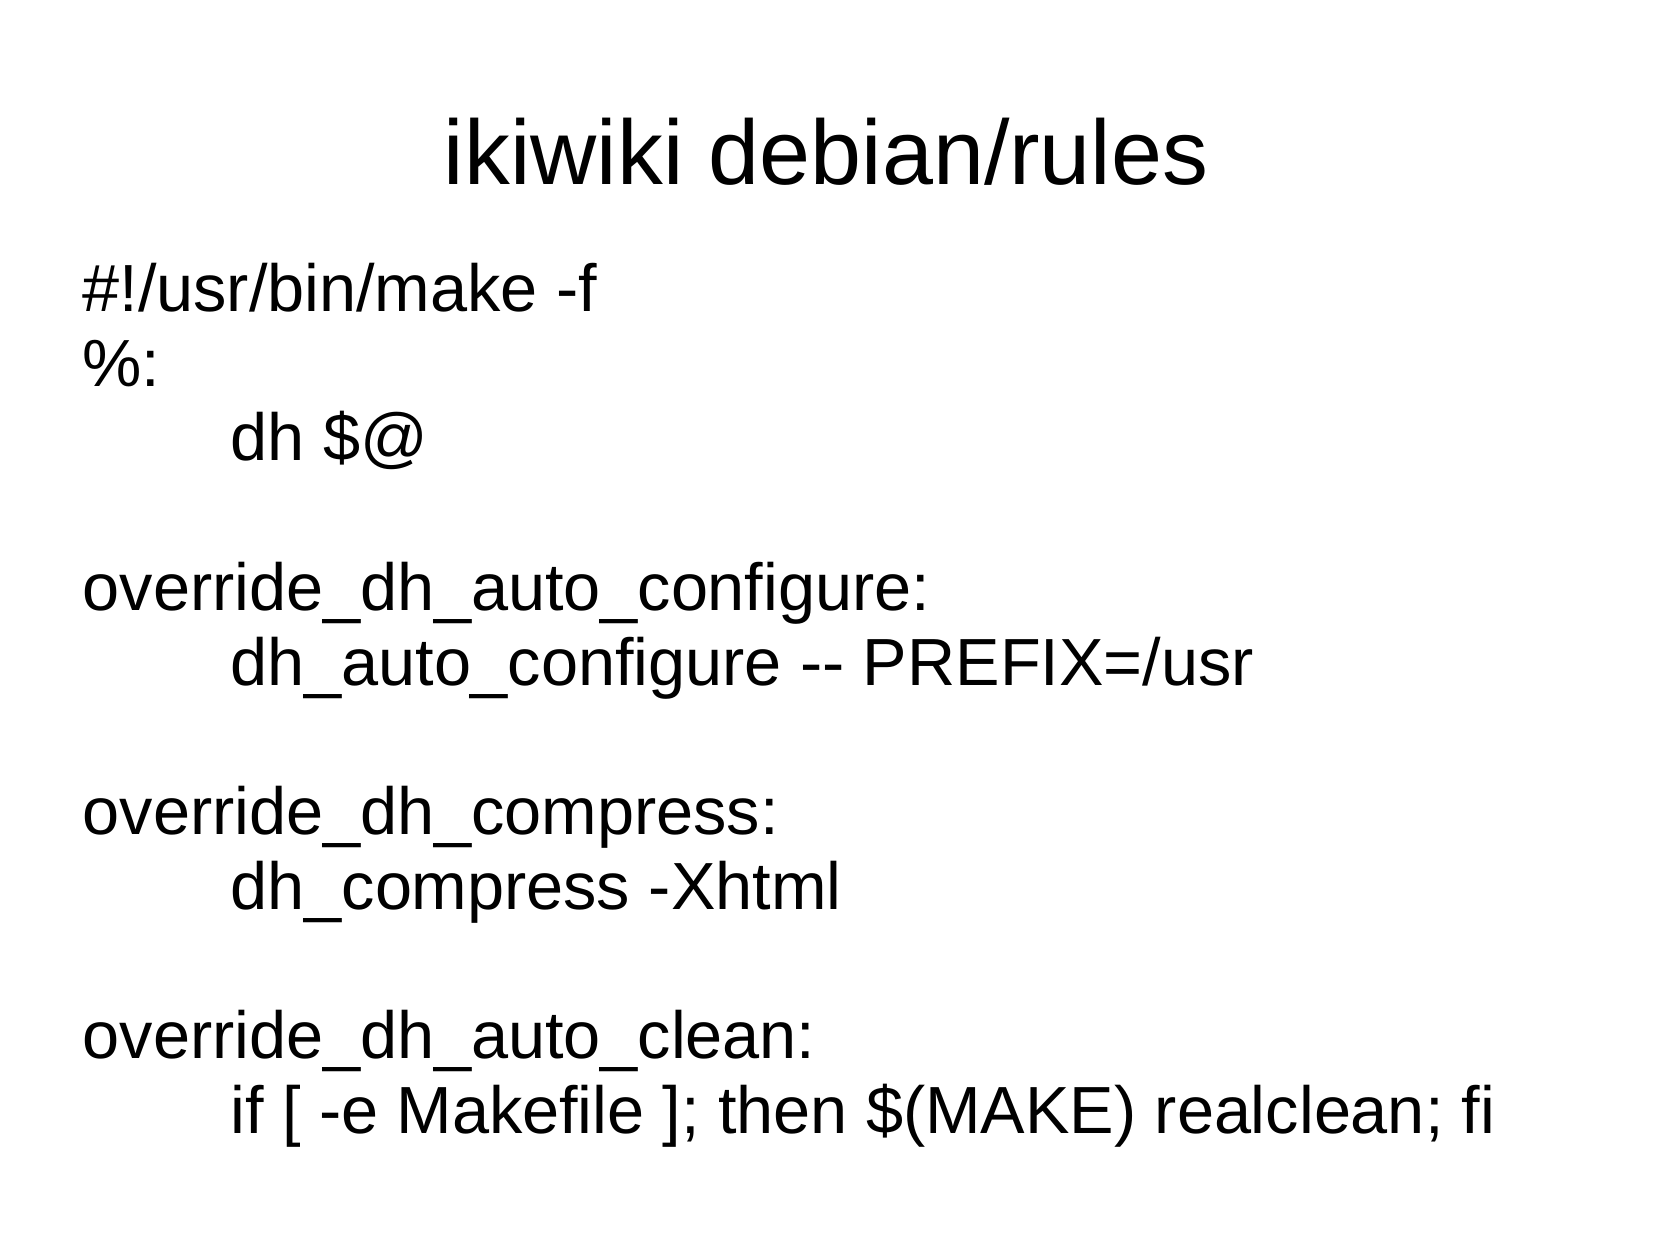

# ikiwiki debian/rules
#!/usr/bin/make -f
%:
 dh $@
override_dh_auto_configure:
 dh_auto_configure -- PREFIX=/usr
override_dh_compress:
 dh_compress -Xhtml
override_dh_auto_clean:
 if [ -e Makefile ]; then $(MAKE) realclean; fi